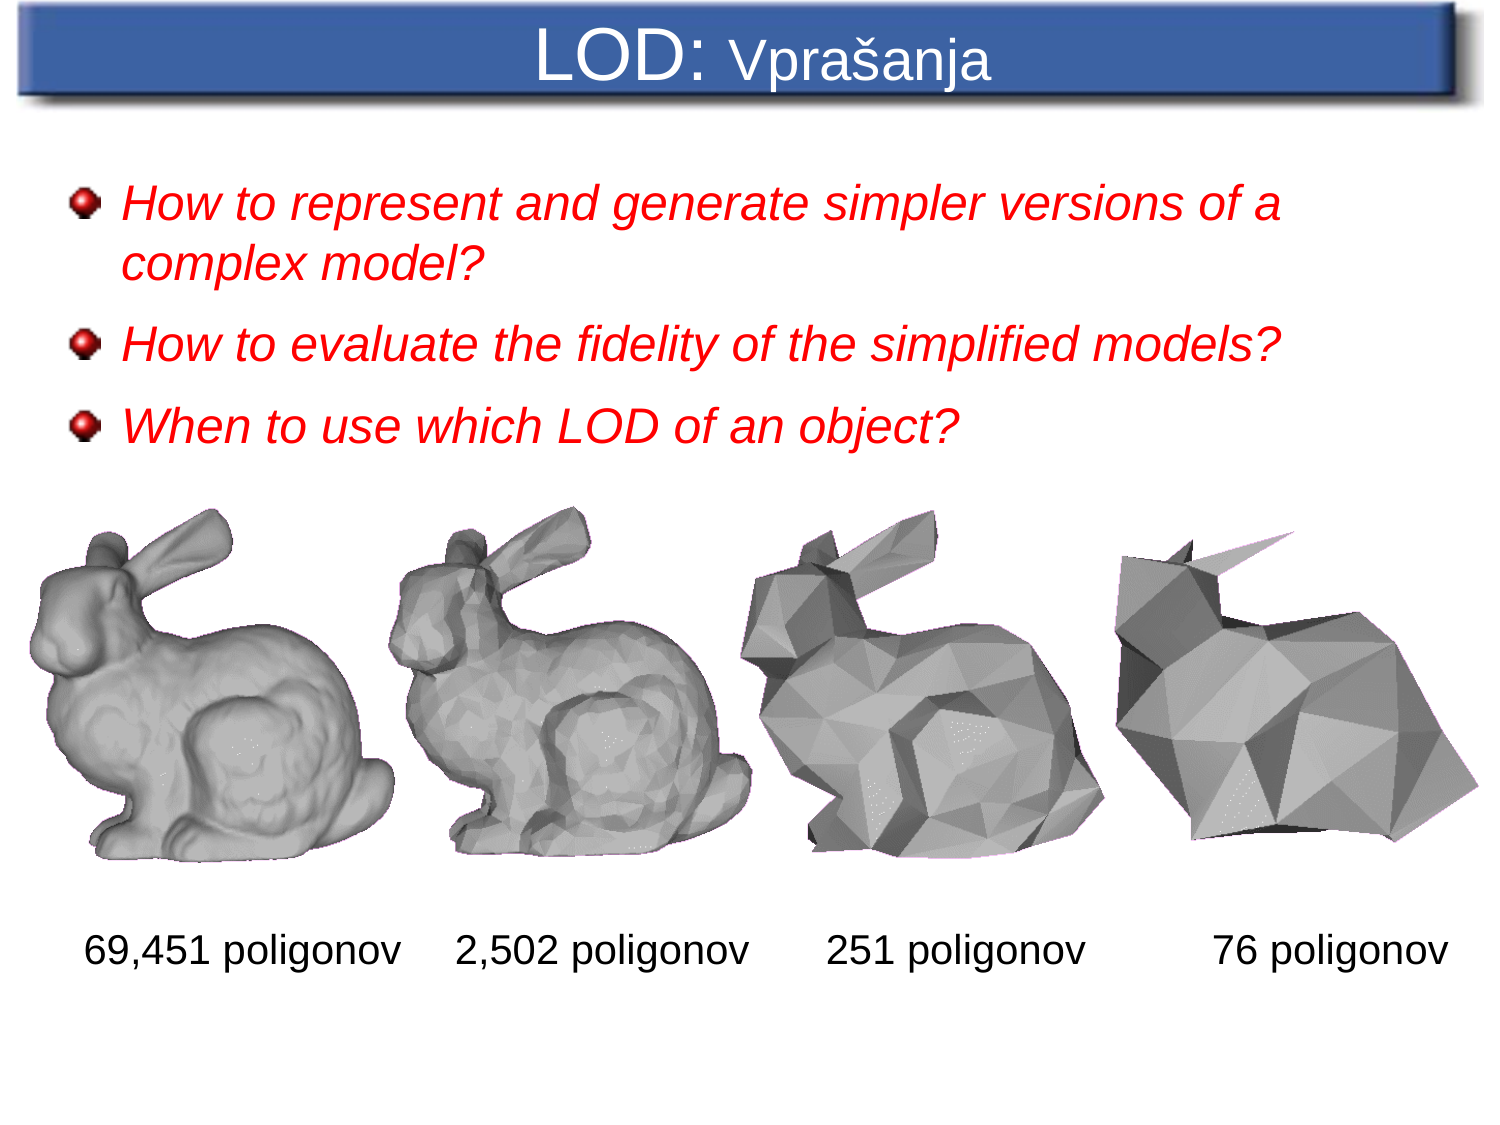

# LOD: Vprašanja
How to represent and generate simpler versions of a complex model?
How to evaluate the fidelity of the simplified models?
When to use which LOD of an object?
69,451 poligonov
2,502 poligonov
251 poligonov
76 poligonov